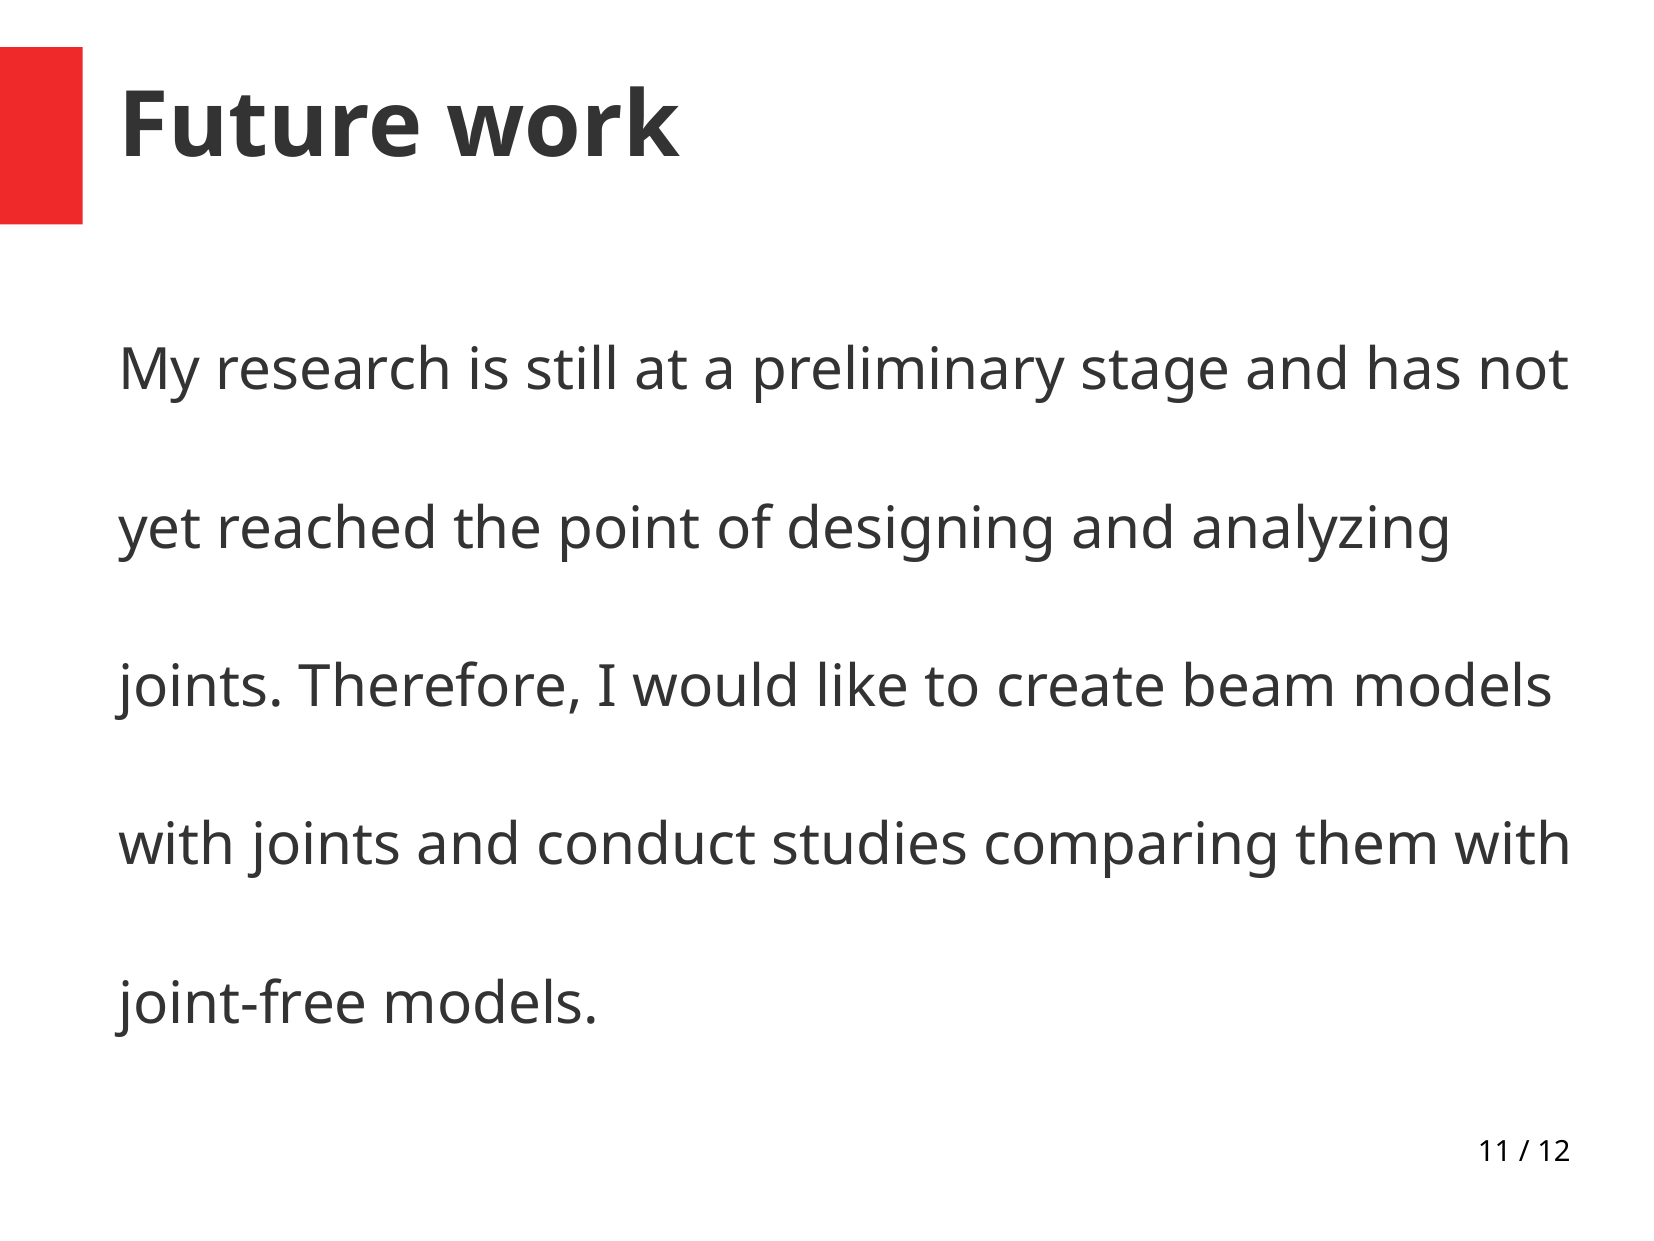

# Future work
My research is still at a preliminary stage and has not yet reached the point of designing and analyzing joints. Therefore, I would like to create beam models with joints and conduct studies comparing them with joint-free models.
11